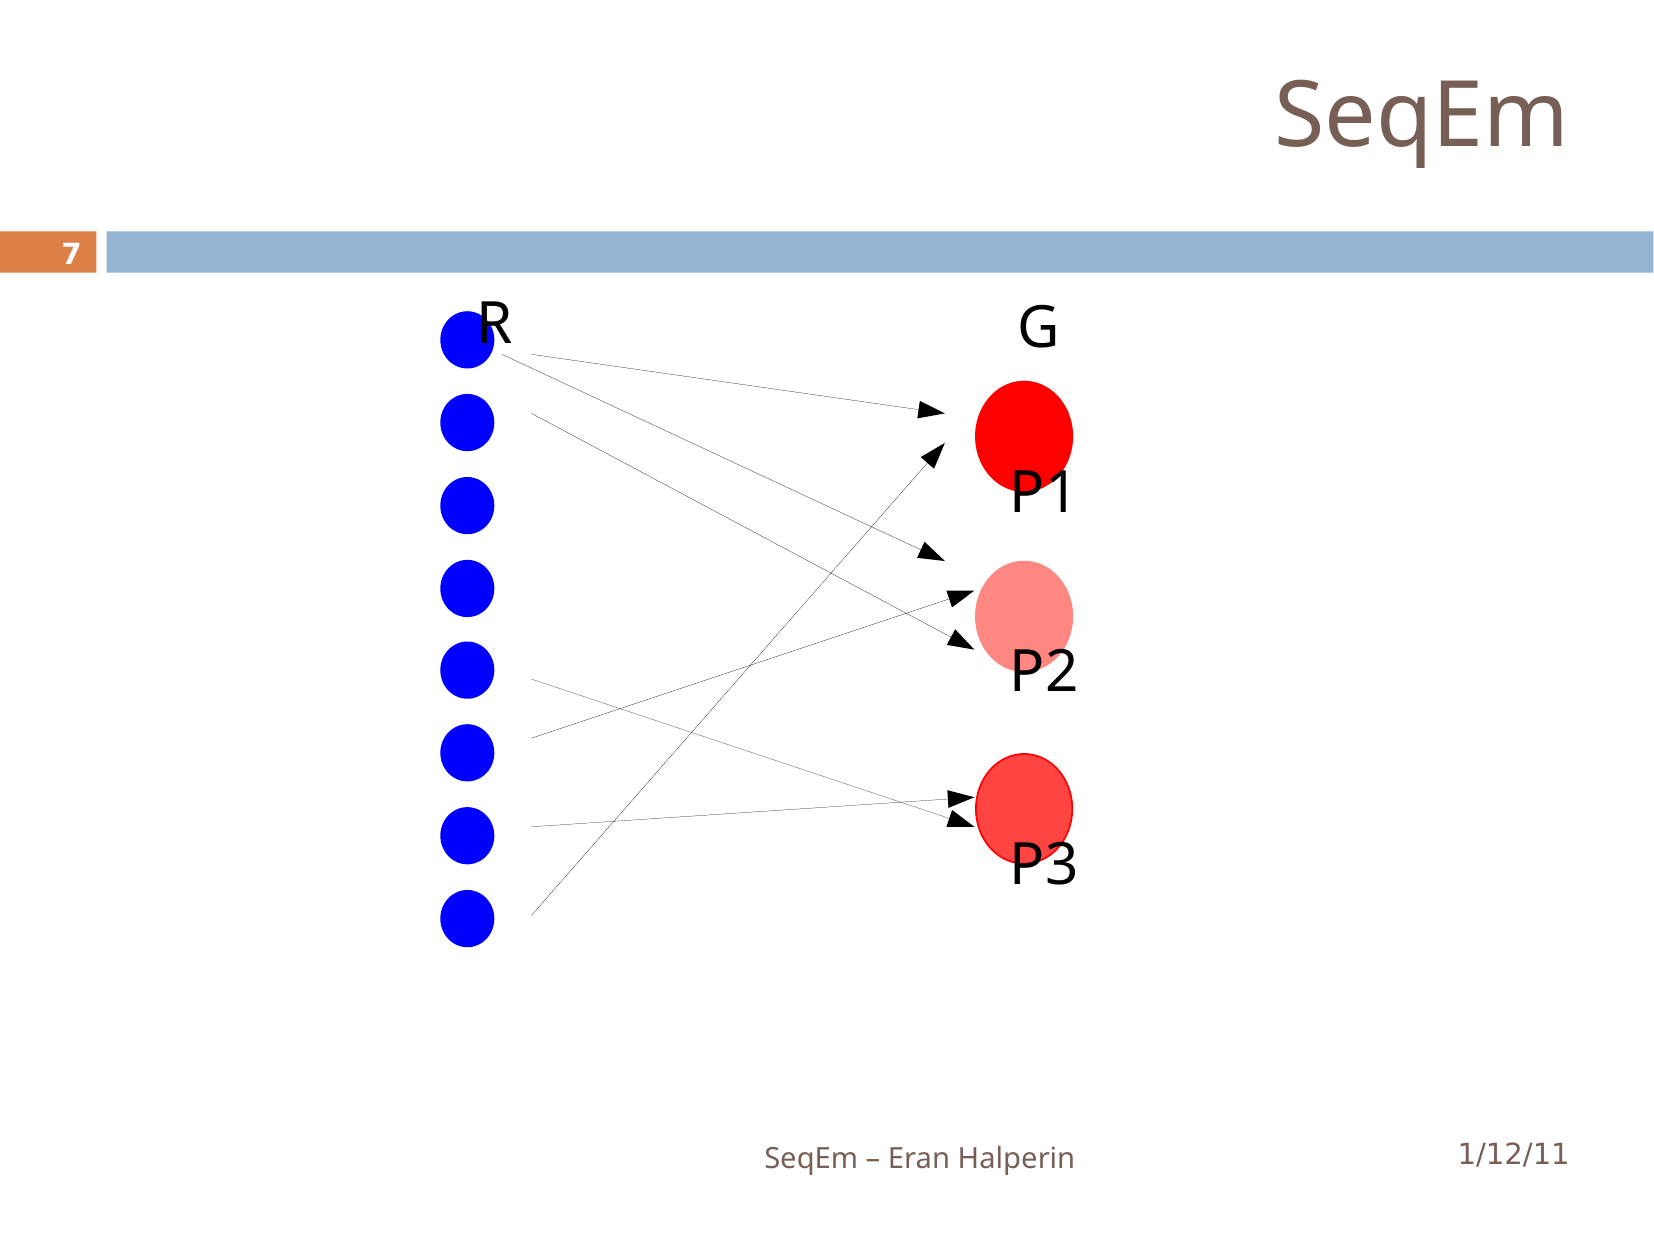

SeqEm
R
G
P1
P2
P3
SeqEm – Eran Halperin
1/12/11